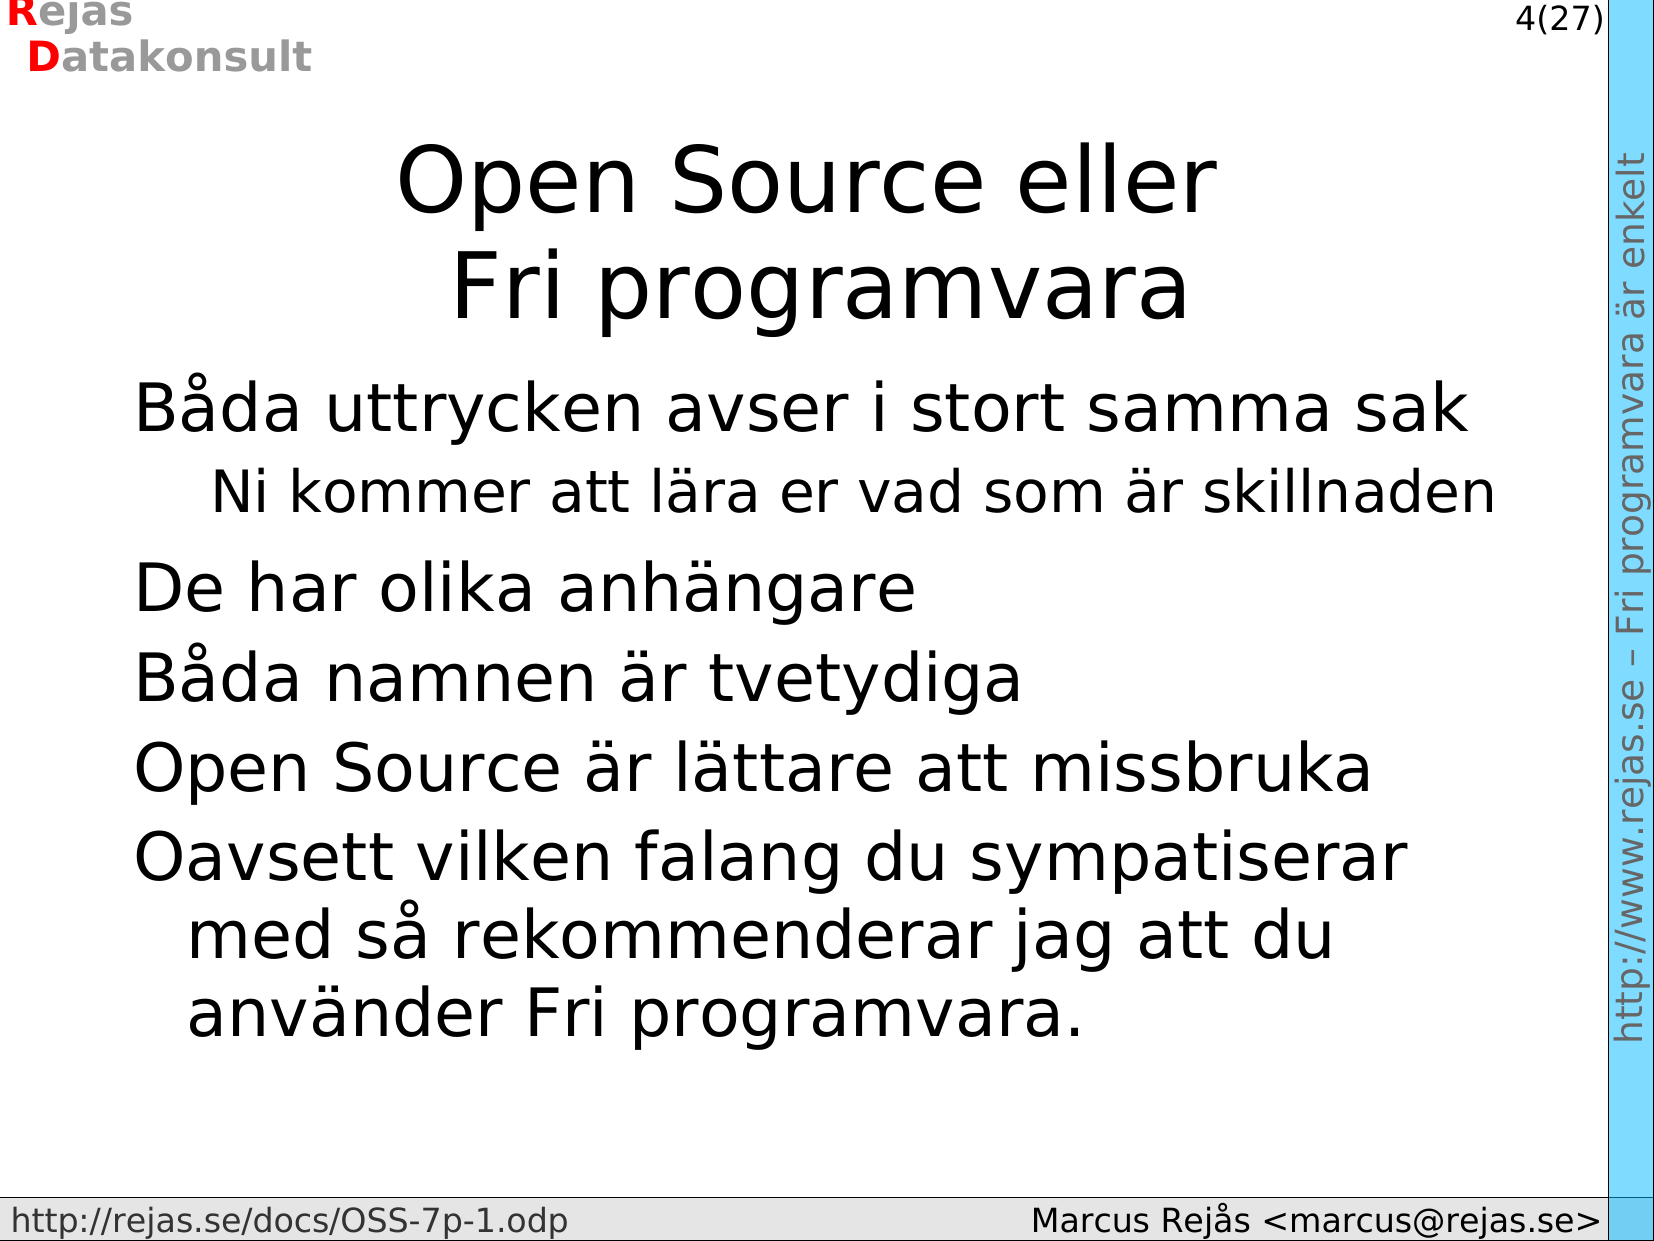

# Open Source eller Fri programvara
Båda uttrycken avser i stort samma sak
Ni kommer att lära er vad som är skillnaden
De har olika anhängare
Båda namnen är tvetydiga
Open Source är lättare att missbruka
Oavsett vilken falang du sympatiserar med så rekommenderar jag att du använder Fri programvara.